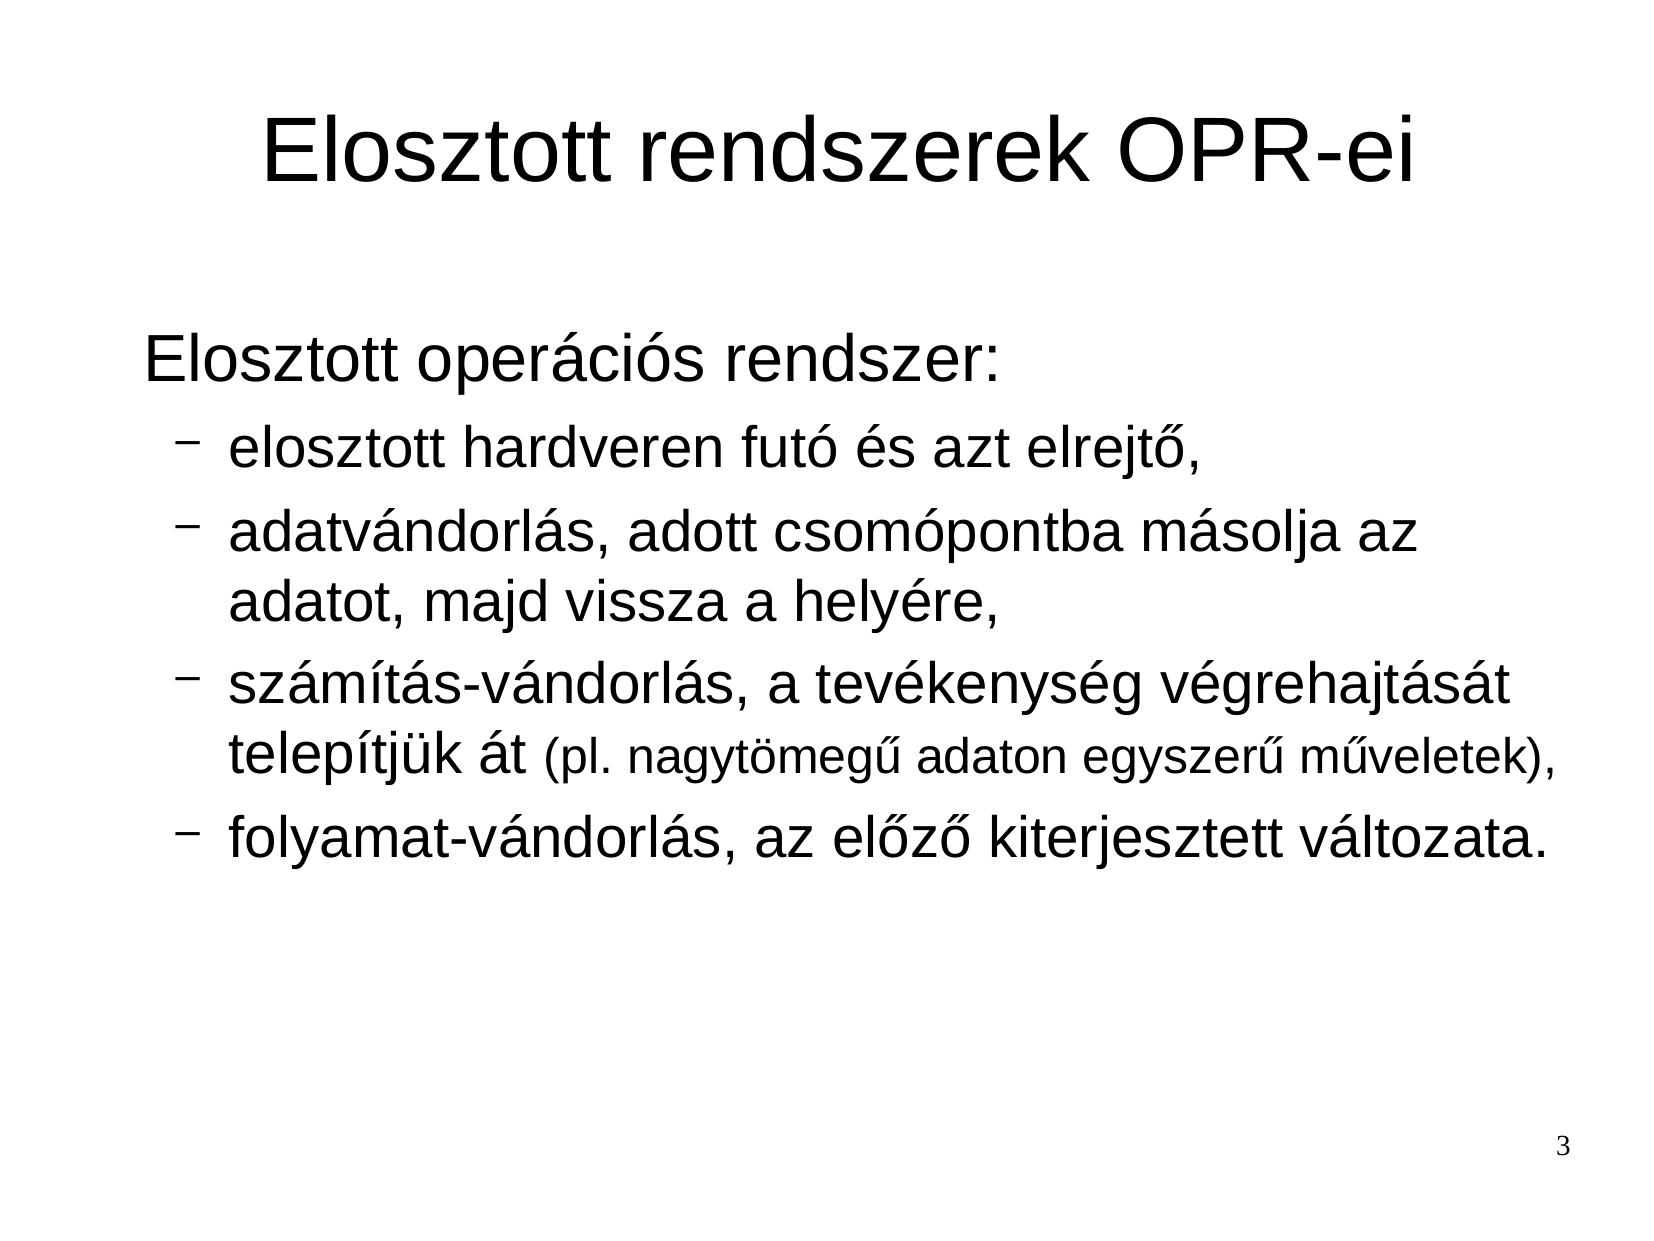

# Elosztott rendszerek OPR-ei
Elosztott operációs rendszer:
elosztott hardveren futó és azt elrejtő,
adatvándorlás, adott csomópontba másolja az adatot, majd vissza a helyére,
számítás-vándorlás, a tevékenység végrehajtását telepítjük át (pl. nagytömegű adaton egyszerű műveletek),
folyamat-vándorlás, az előző kiterjesztett változata.
3